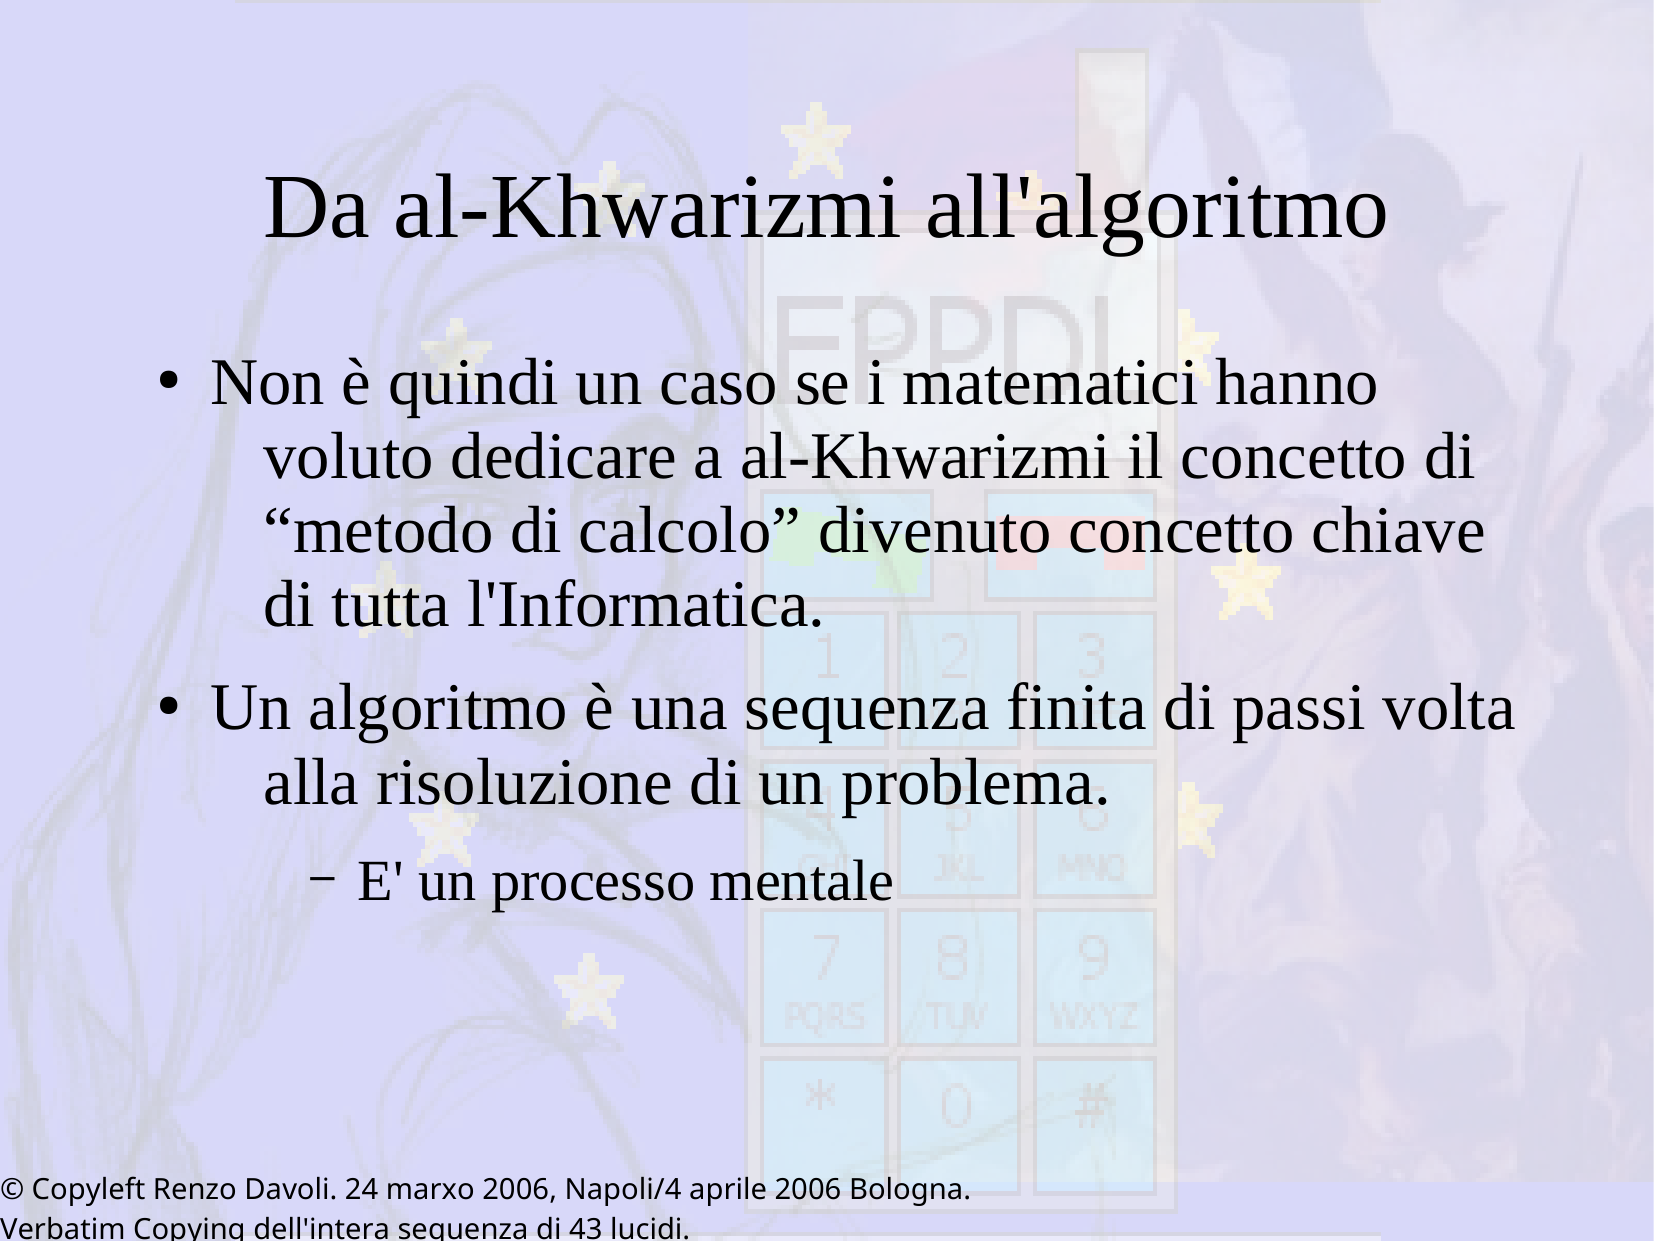

# Da al-Khwarizmi all'algoritmo
Non è quindi un caso se i matematici hanno voluto dedicare a al-Khwarizmi il concetto di “metodo di calcolo” divenuto concetto chiave di tutta l'Informatica.
Un algoritmo è una sequenza finita di passi volta alla risoluzione di un problema.
E' un processo mentale